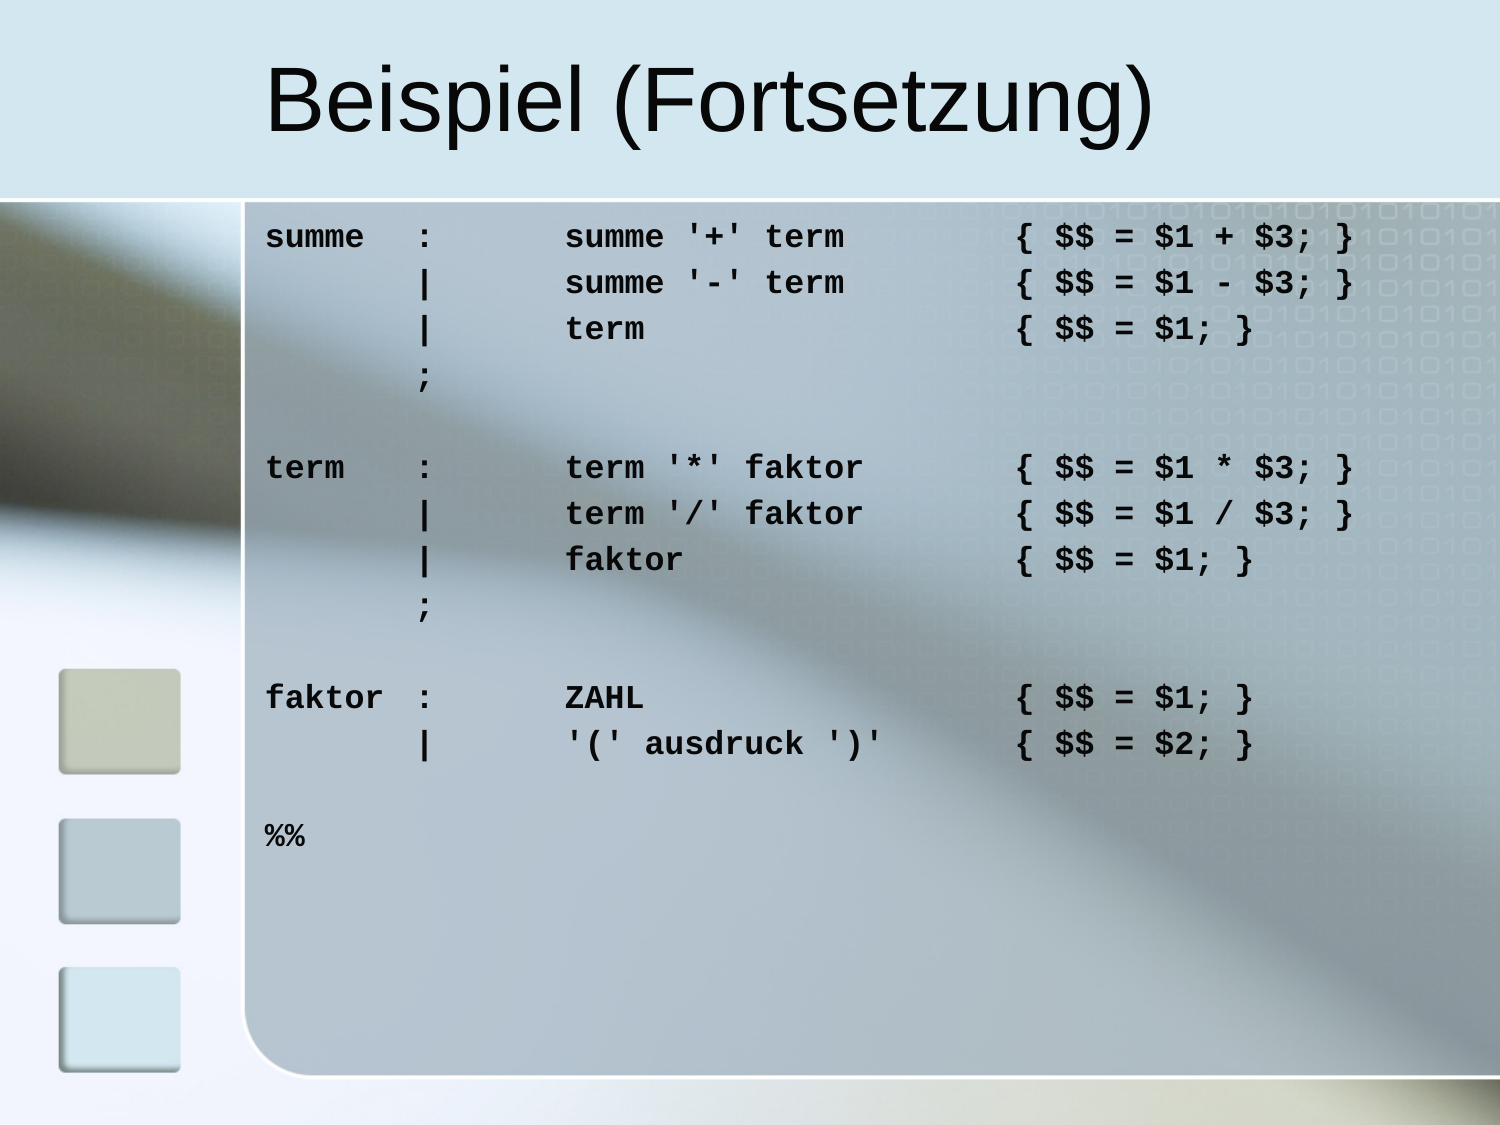

# Beispiel (Fortsetzung)
summe	:	summe '+' term		{ $$ = $1 + $3; }
		|	summe '-' term		{ $$ = $1 - $3; }
		|	term			{ $$ = $1; }
		;
term	:	term '*' faktor	{ $$ = $1 * $3; }
		|	term '/' faktor	{ $$ = $1 / $3; }
		|	faktor			{ $$ = $1; }
		;
faktor	:	ZAHL			{ $$ = $1; }
		|	'(' ausdruck ')'	{ $$ = $2; }
%%